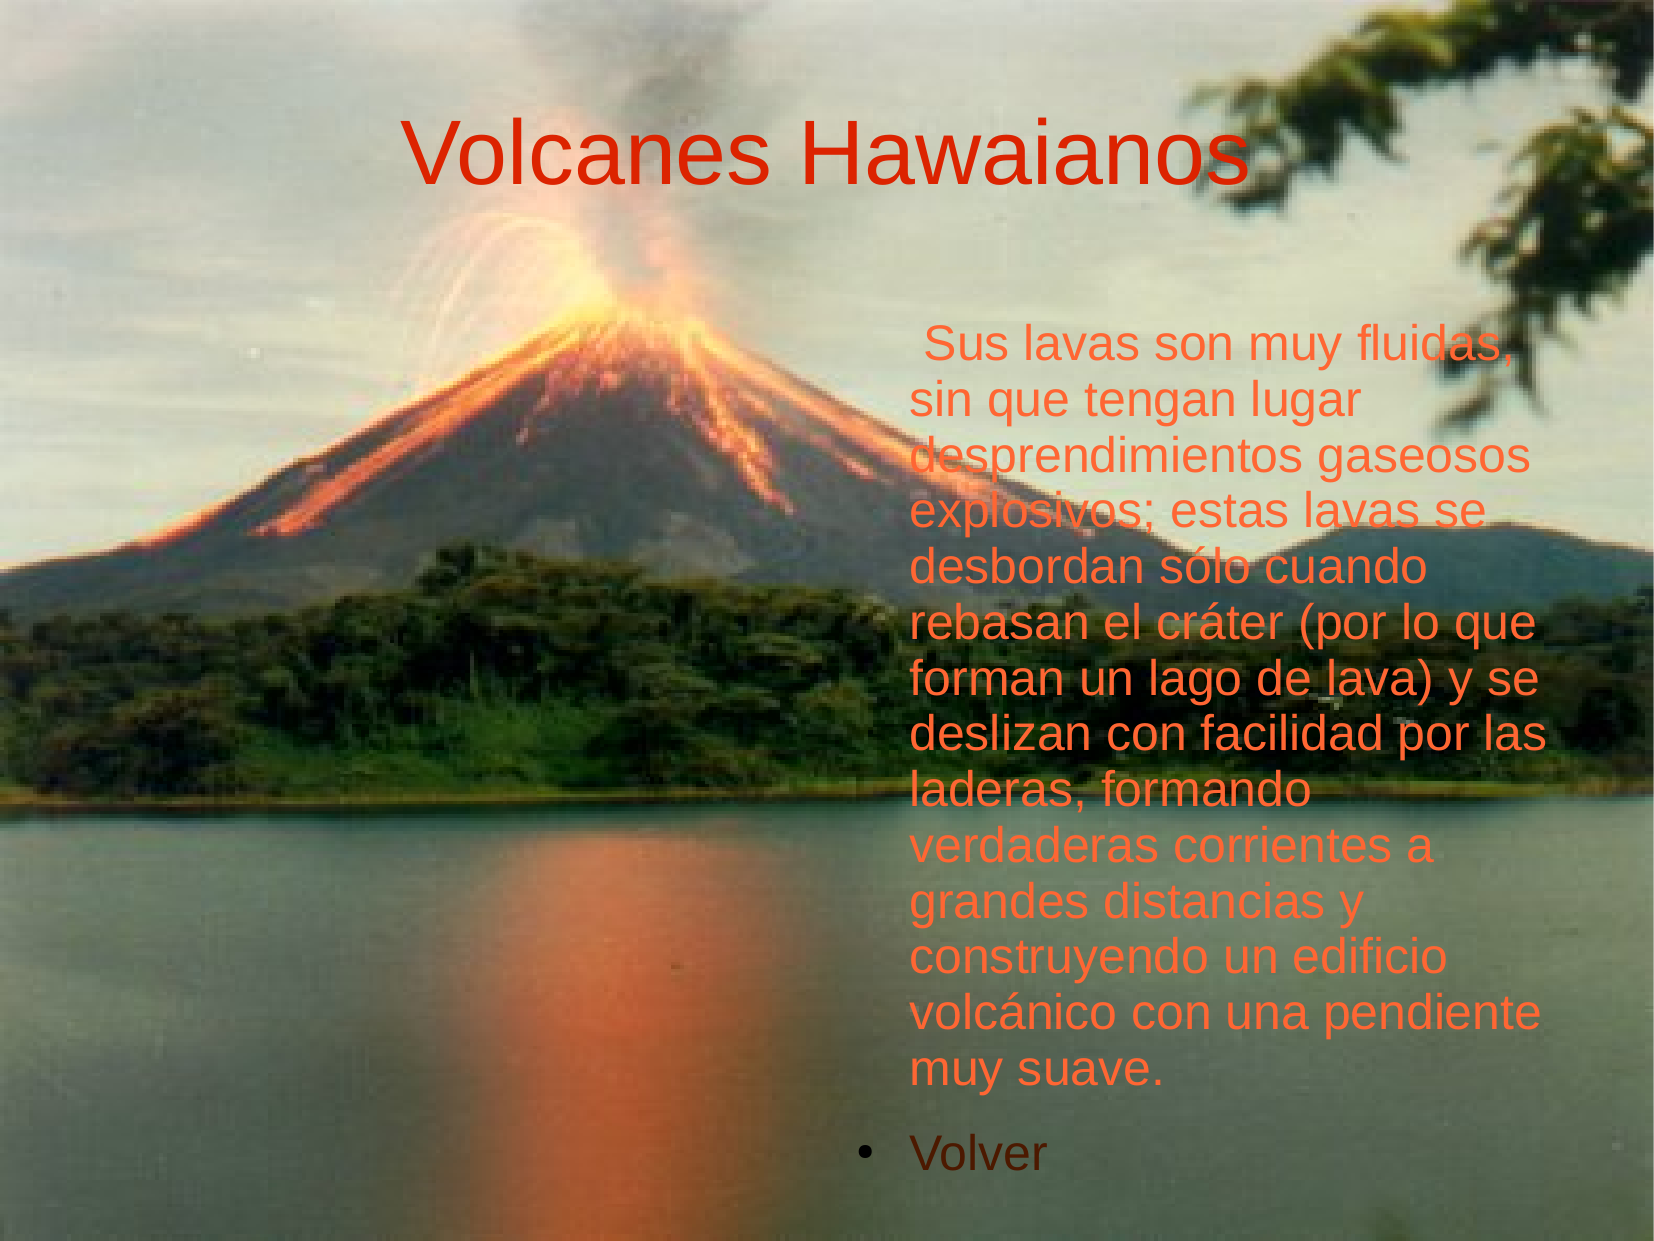

# Volcanes Hawaianos
 Sus lavas son muy fluidas, sin que tengan lugar desprendimientos gaseosos explosivos; estas lavas se desbordan sólo cuando rebasan el cráter (por lo que forman un lago de lava) y se deslizan con facilidad por las laderas, formando verdaderas corrientes a grandes distancias y construyendo un edificio volcánico con una pendiente muy suave.
Volver